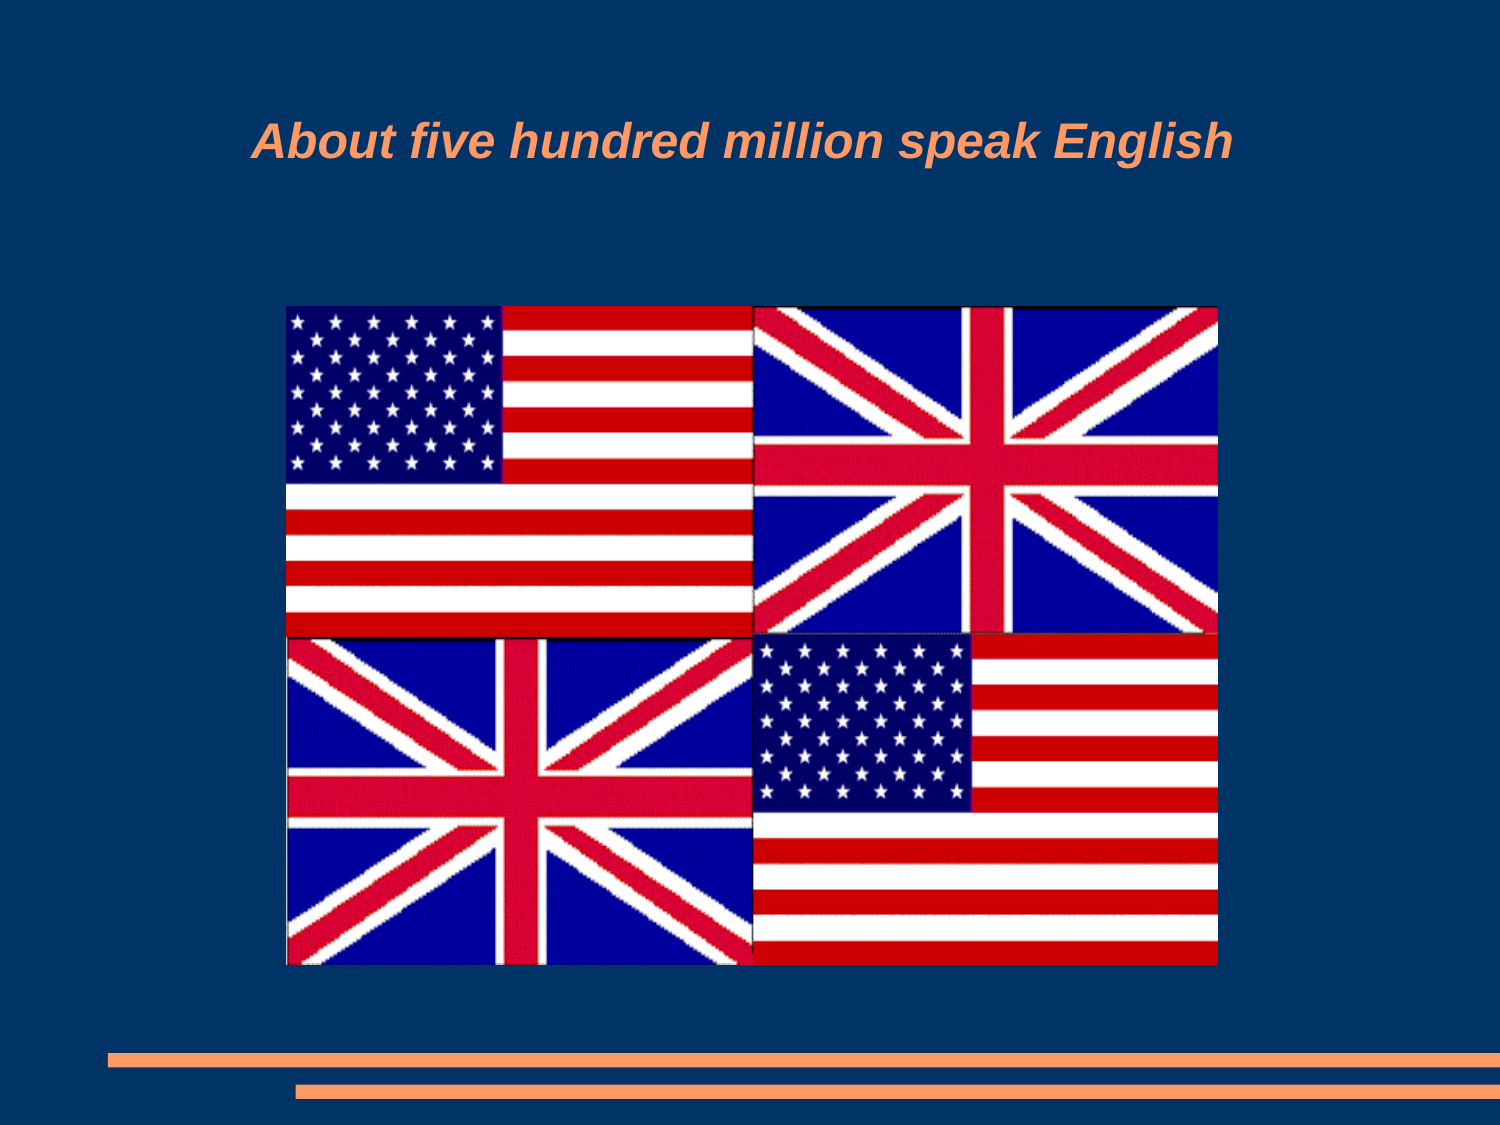

# About five hundred million speak English